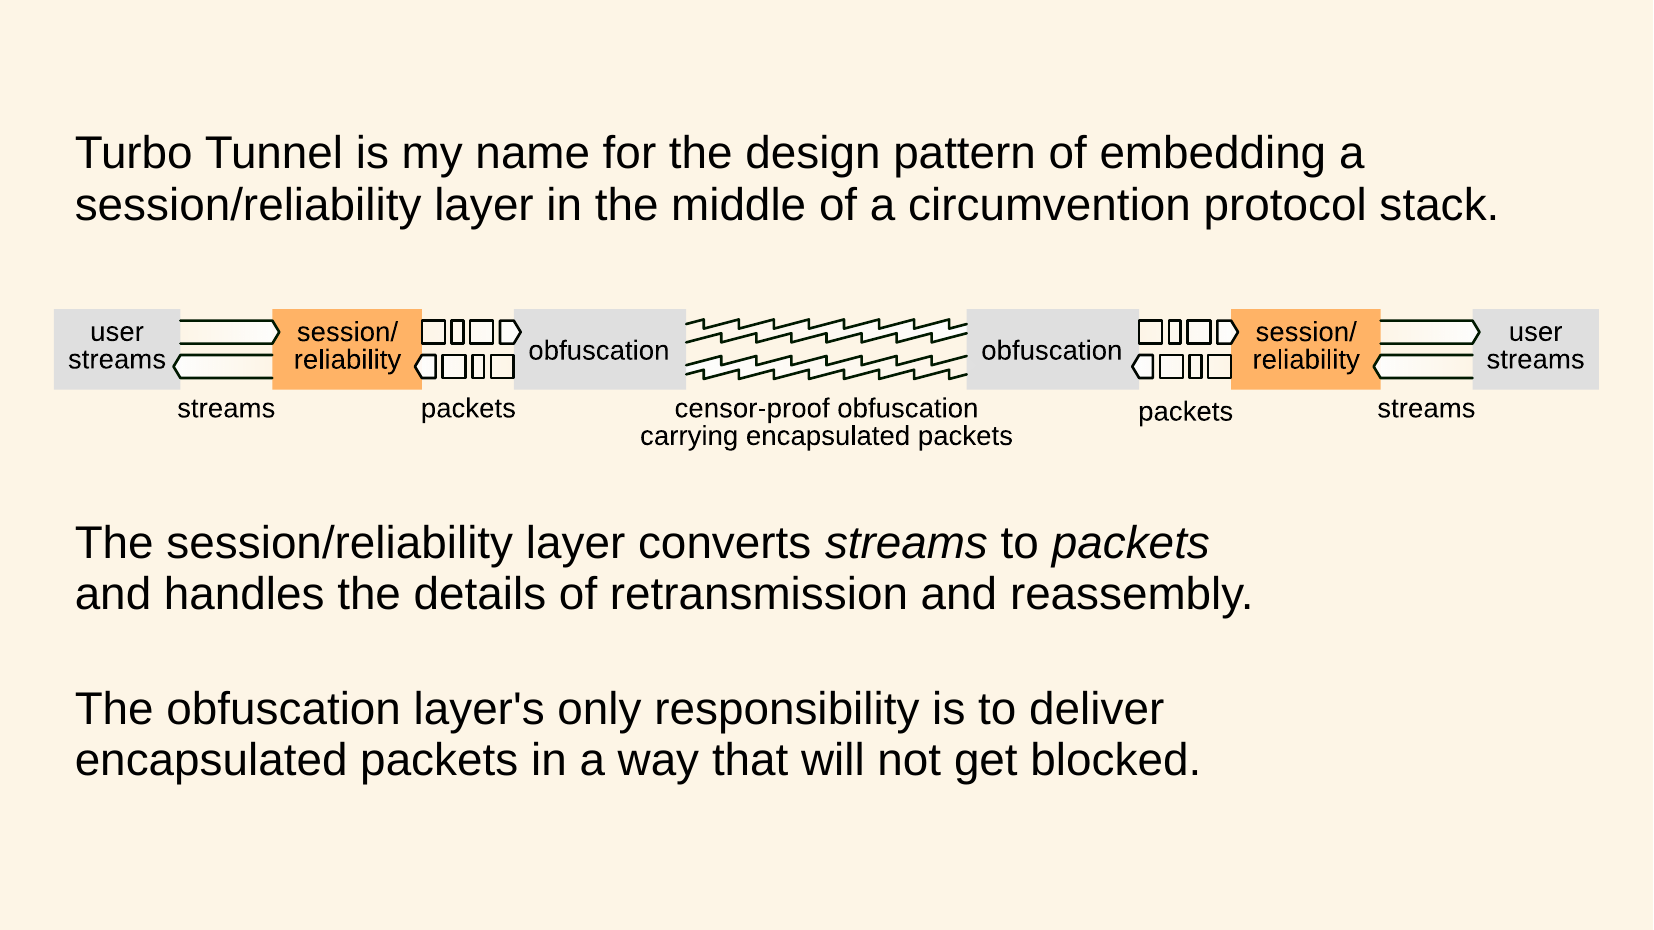

Turbo Tunnel is my name for the design pattern of embedding a session/reliability layer in the middle of a circumvention protocol stack.
The session/reliability layer converts streams to packets and handles the details of retransmission and reassembly.
The obfuscation layer's only responsibility is to deliver encapsulated packets in a way that will not get blocked.